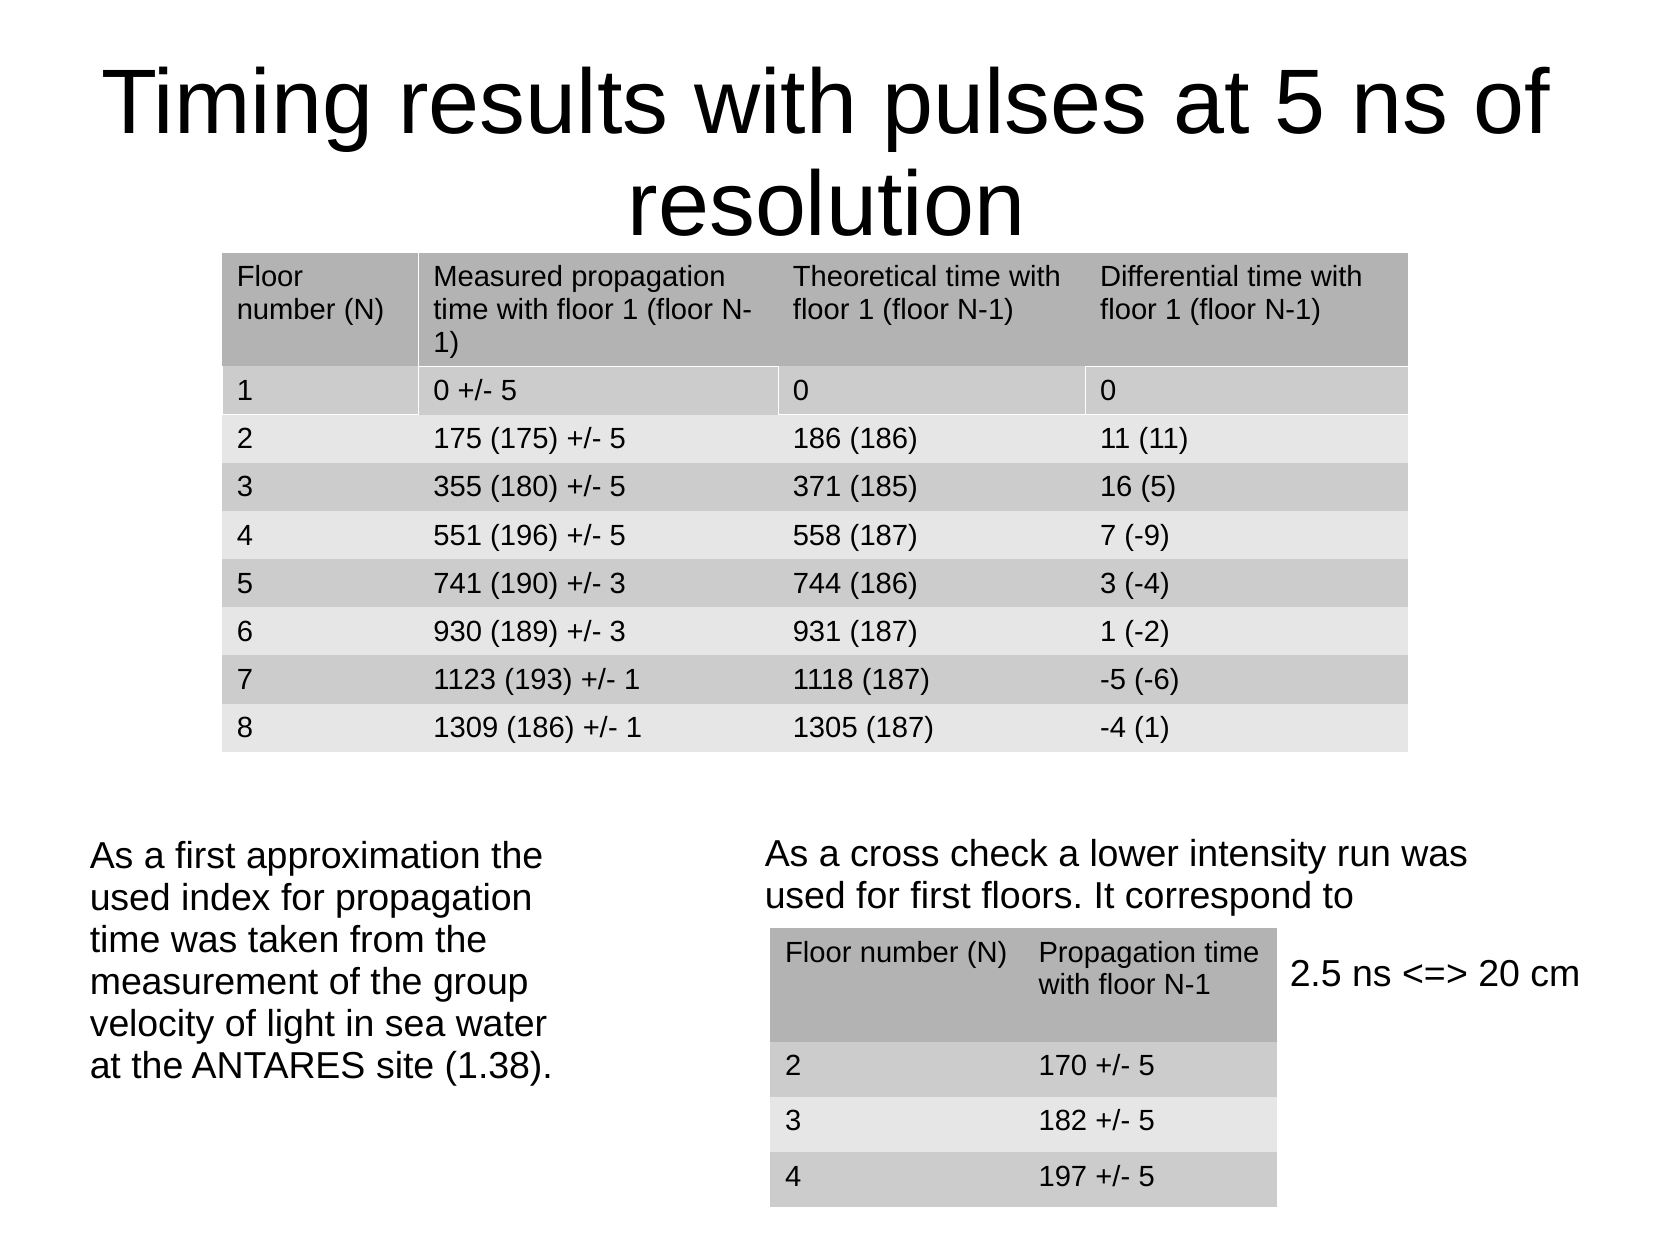

# Timing results with pulses at 5 ns of resolution
| Floor number (N) | Measured propagation time with floor 1 (floor N-1) | Theoretical time with floor 1 (floor N-1) | Differential time with floor 1 (floor N-1) |
| --- | --- | --- | --- |
| 1 | 0 +/- 5 | 0 | 0 |
| 2 | 175 (175) +/- 5 | 186 (186) | 11 (11) |
| 3 | 355 (180) +/- 5 | 371 (185) | 16 (5) |
| 4 | 551 (196) +/- 5 | 558 (187) | 7 (-9) |
| 5 | 741 (190) +/- 3 | 744 (186) | 3 (-4) |
| 6 | 930 (189) +/- 3 | 931 (187) | 1 (-2) |
| 7 | 1123 (193) +/- 1 | 1118 (187) | -5 (-6) |
| 8 | 1309 (186) +/- 1 | 1305 (187) | -4 (1) |
As a cross check a lower intensity run was used for first floors. It correspond to
As a first approximation the used index for propagation time was taken from the measurement of the group velocity of light in sea water at the ANTARES site (1.38).
| Floor number (N) | Propagation time with floor N-1 |
| --- | --- |
| 2 | 170 +/- 5 |
| 3 | 182 +/- 5 |
| 4 | 197 +/- 5 |
2.5 ns <=> 20 cm